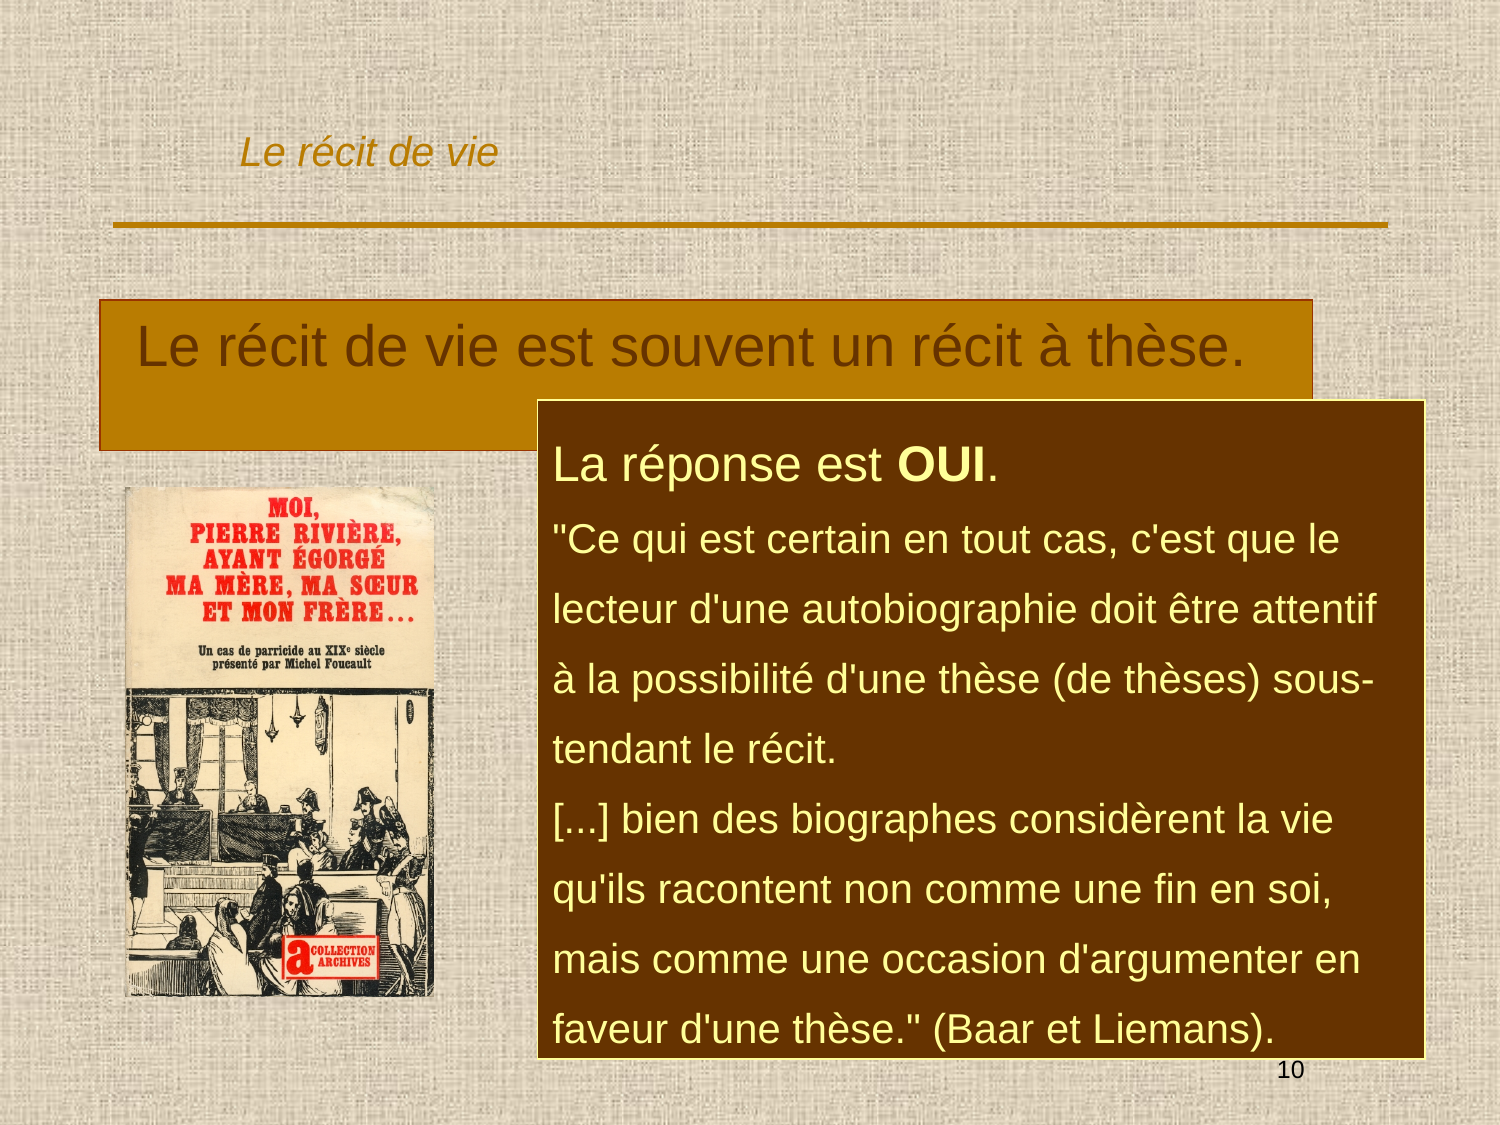

Le récit de vie
Le récit de vie est souvent un récit à thèse.
Oui / Non ?
La réponse est OUI.
"Ce qui est certain en tout cas, c'est que le lecteur d'une autobiographie doit être attentif à la possibilité d'une thèse (de thèses) sous-tendant le récit.
[...] bien des biographes considèrent la vie qu'ils racontent non comme une fin en soi, mais comme une occasion d'argumenter en faveur d'une thèse." (Baar et Liemans).
10